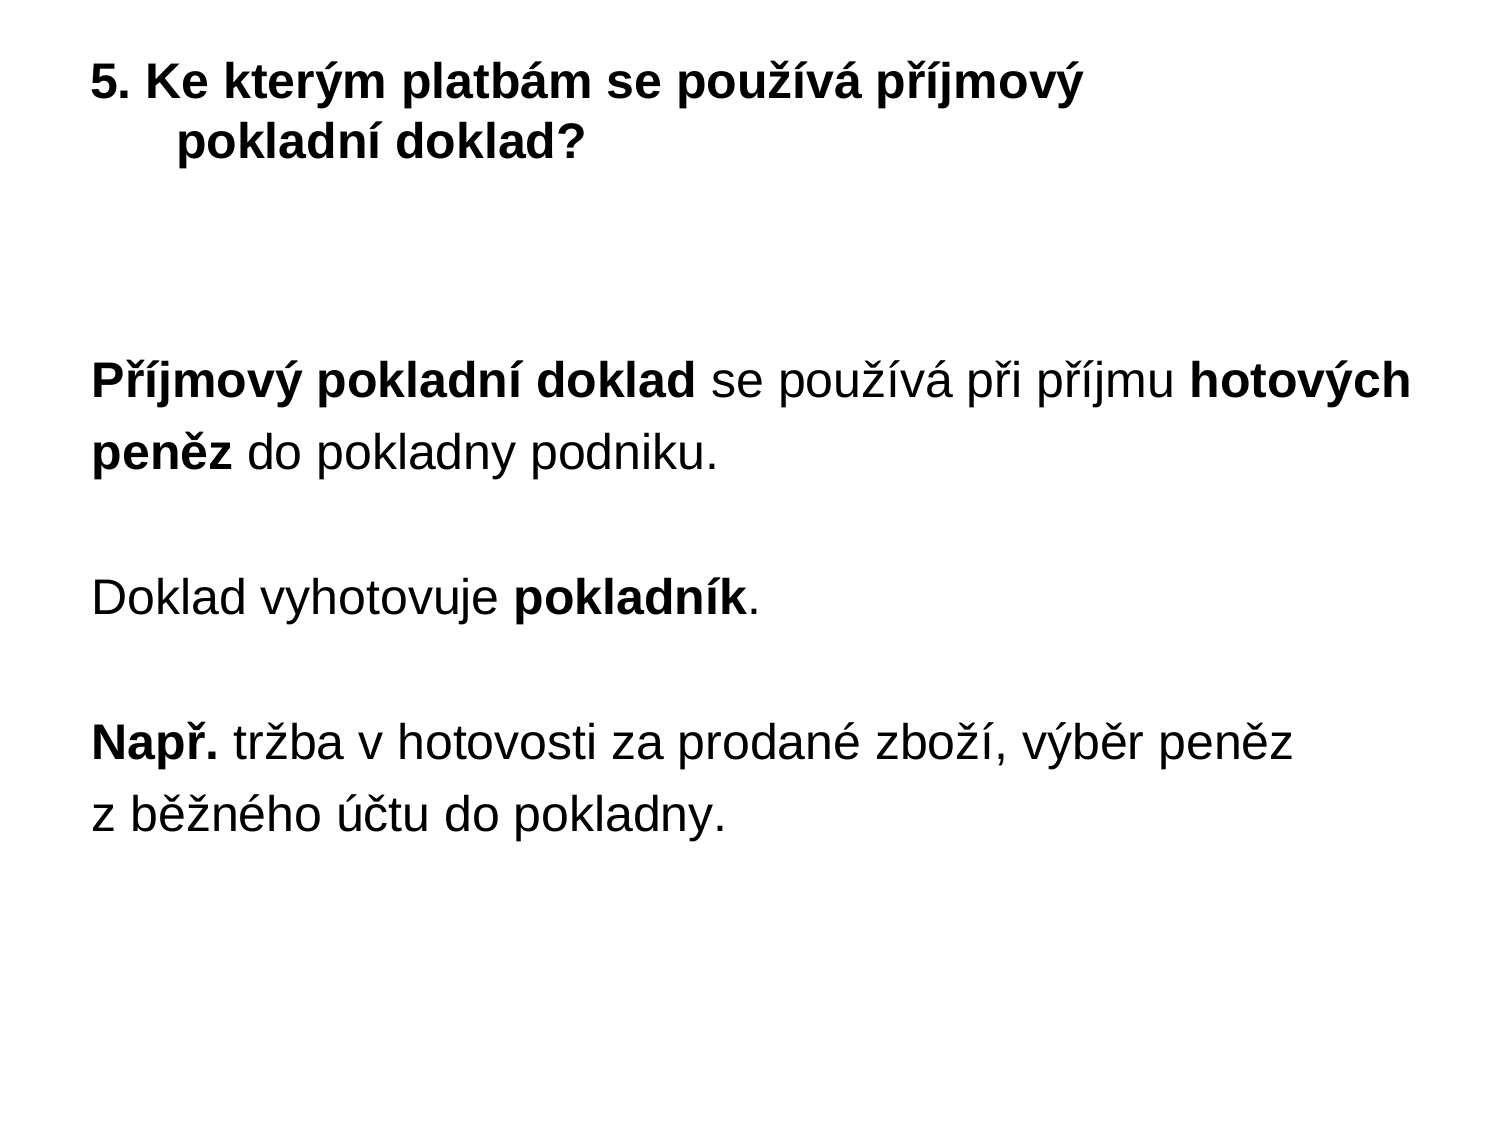

# 5. Ke kterým platbám se používá příjmový pokladní doklad?
Příjmový pokladní doklad se používá při příjmu hotových
peněz do pokladny podniku.
Doklad vyhotovuje pokladník.
Např. tržba v hotovosti za prodané zboží, výběr peněz
z běžného účtu do pokladny.